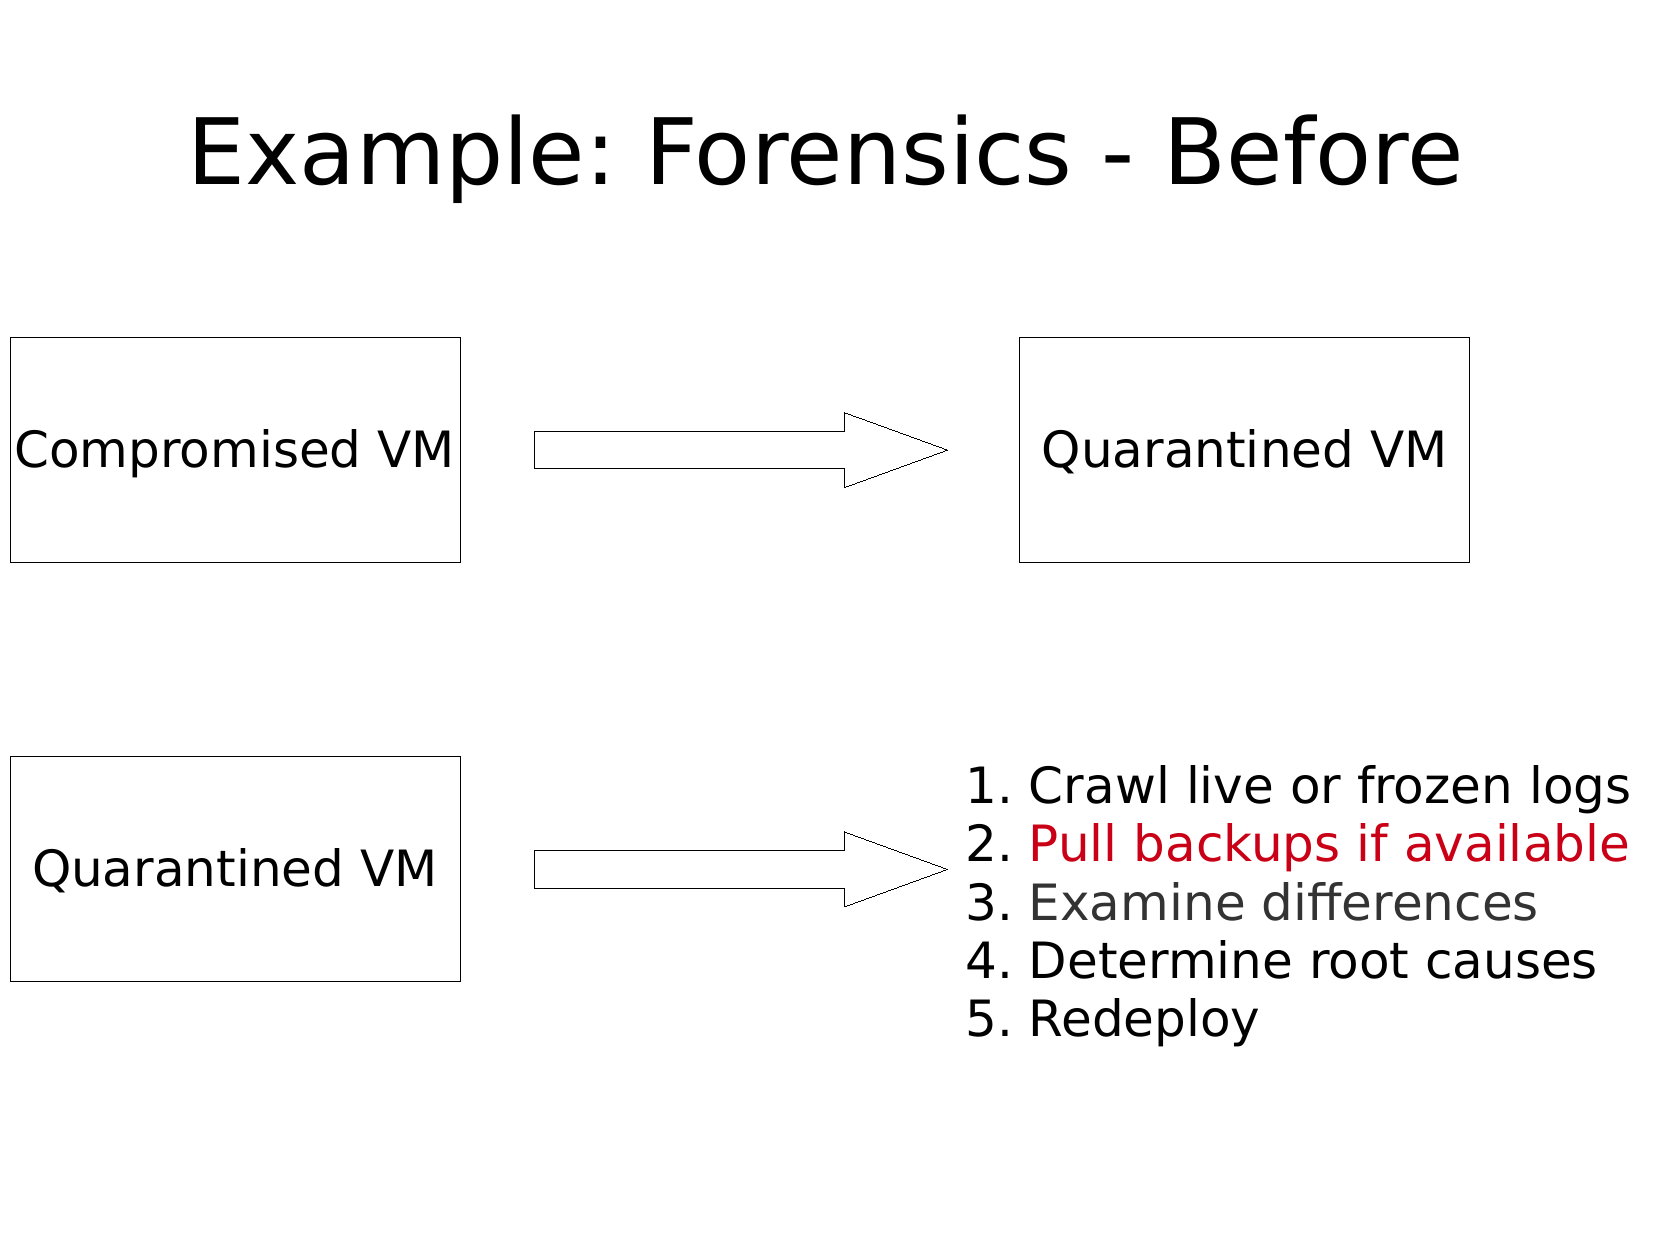

# Example: Forensics - Before
Compromised VM
Quarantined VM
 Crawl live or frozen logs
 Pull backups if available
 Examine differences
 Determine root causes
 Redeploy
Quarantined VM